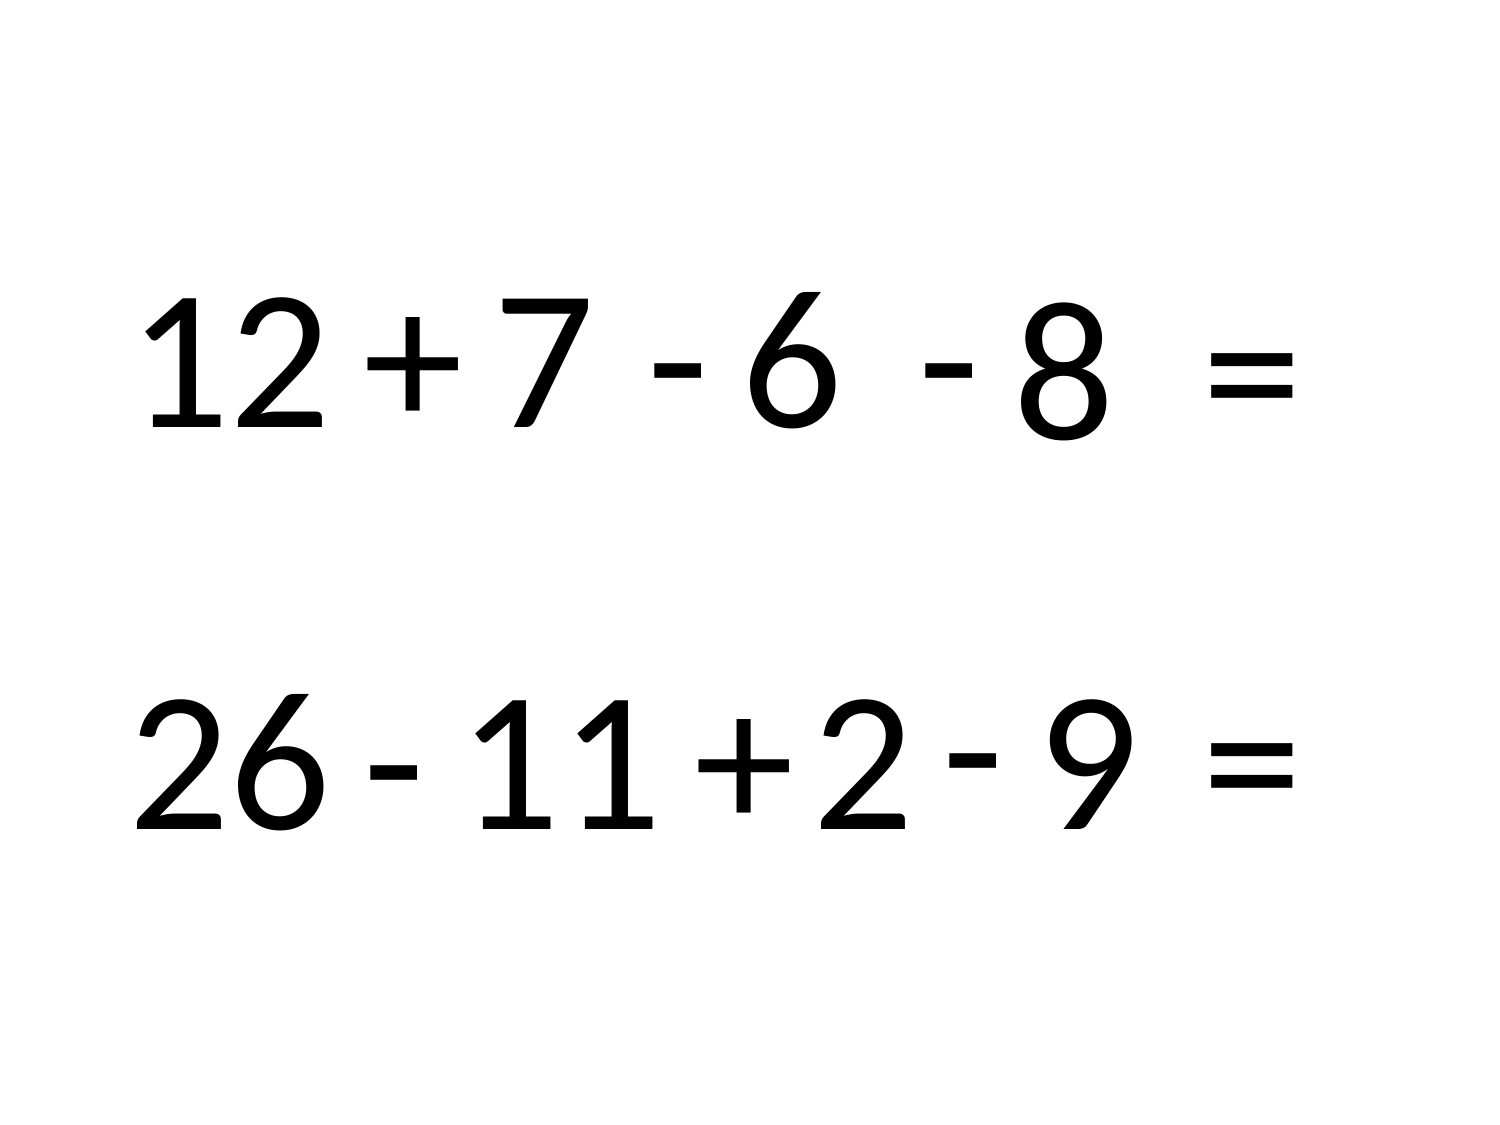

12
+
7
-
6
-
8
=
-
26
-
11
+
2
9
=